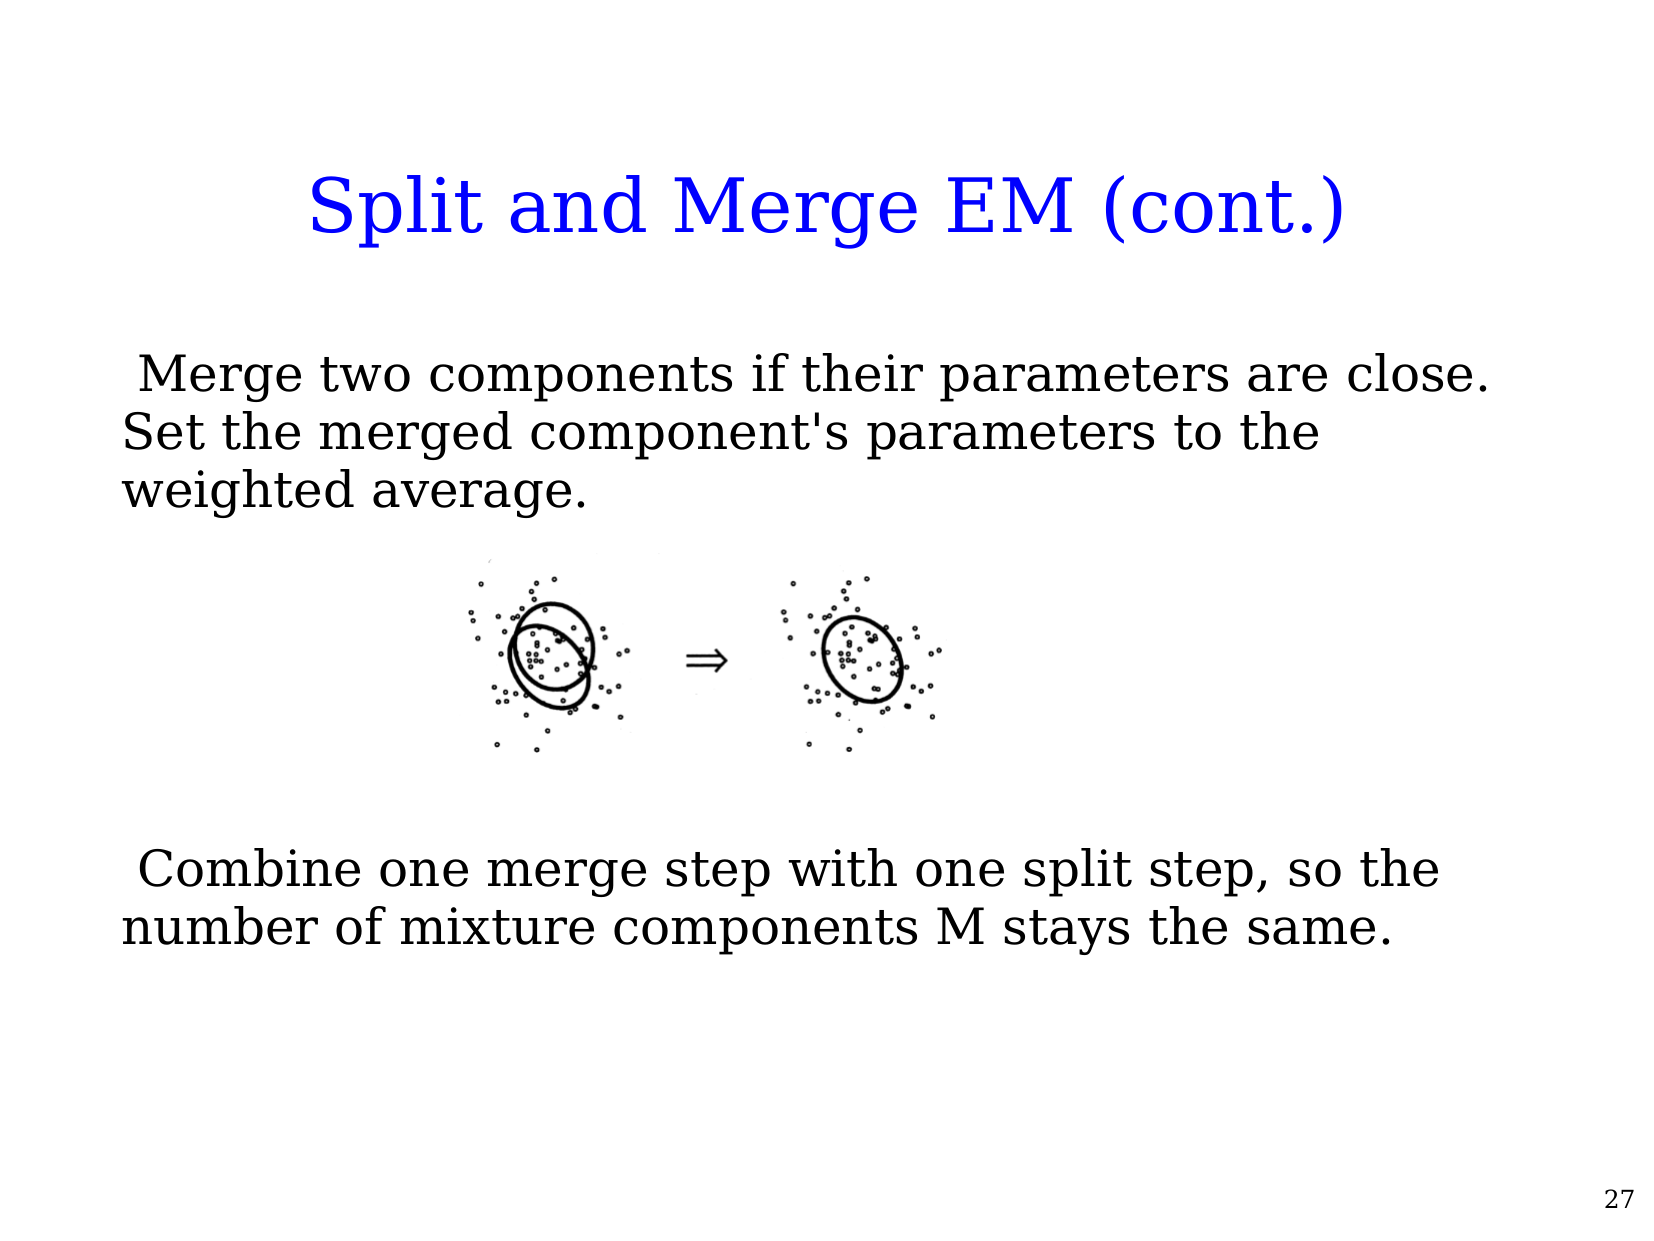

# Split and Merge EM (cont.)
 Merge two components if their parameters are close.
Set the merged component's parameters to the weighted average.
 Combine one merge step with one split step, so the number of mixture components M stays the same.